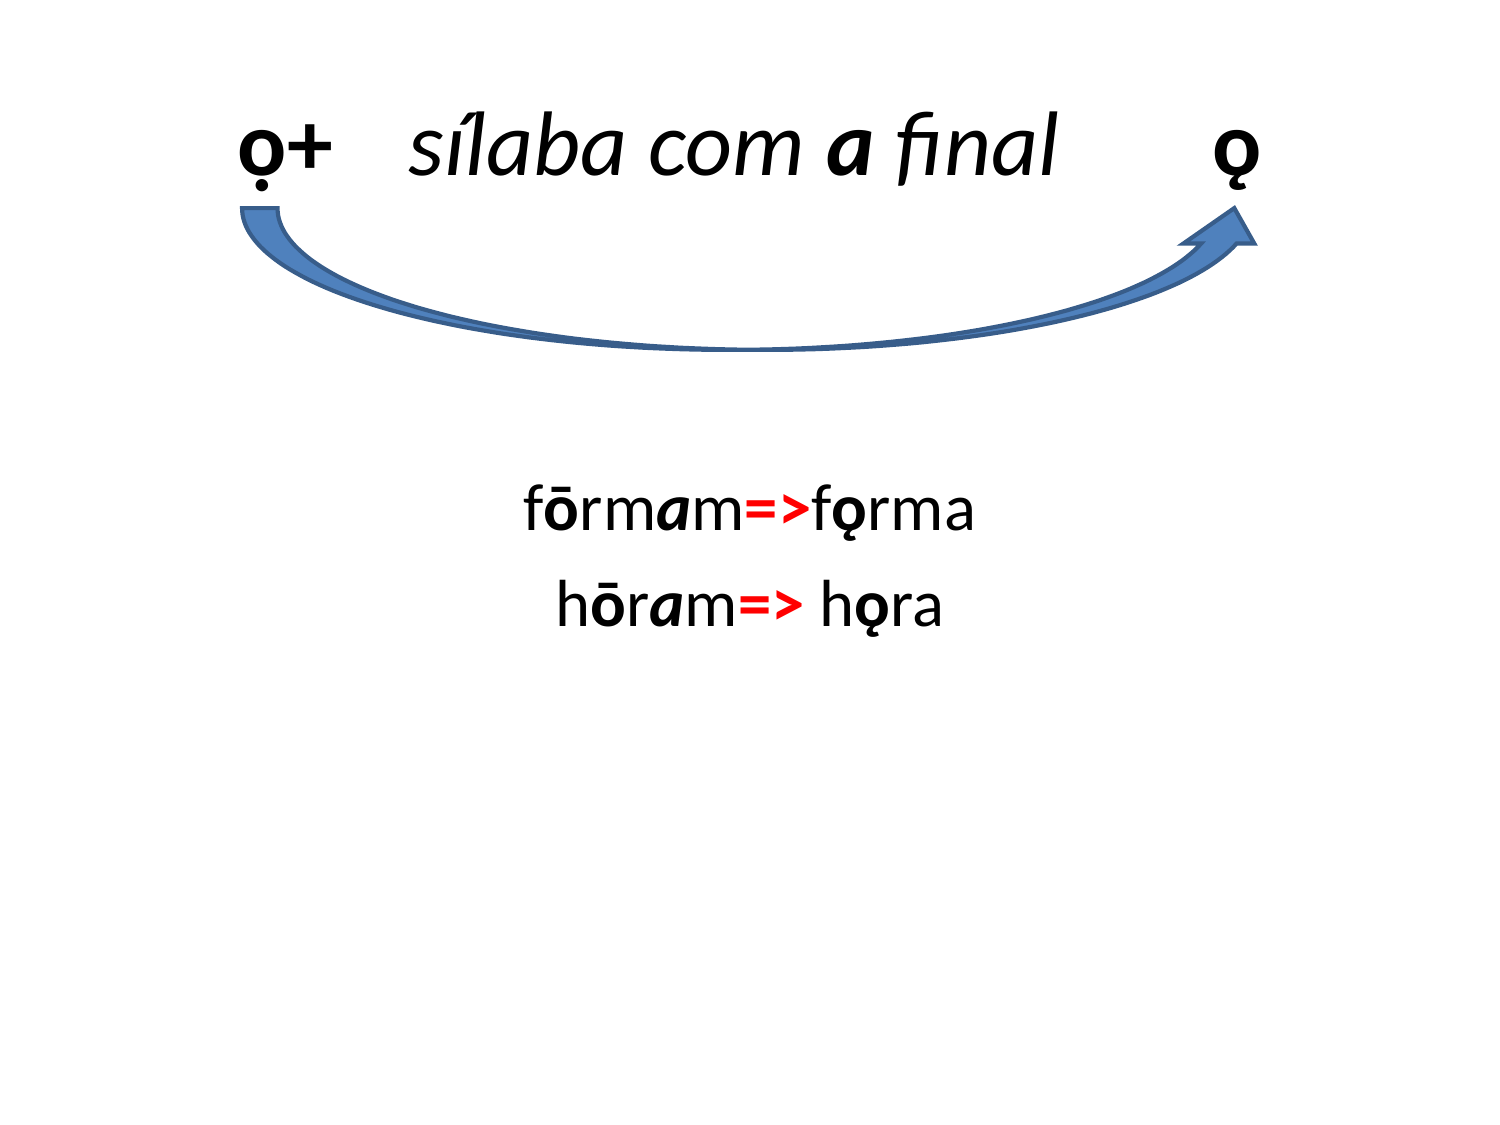

# ọ+	 sílaba com a final 	 	ǫ
fōrmam=>fǫrma
hōram=> hǫra